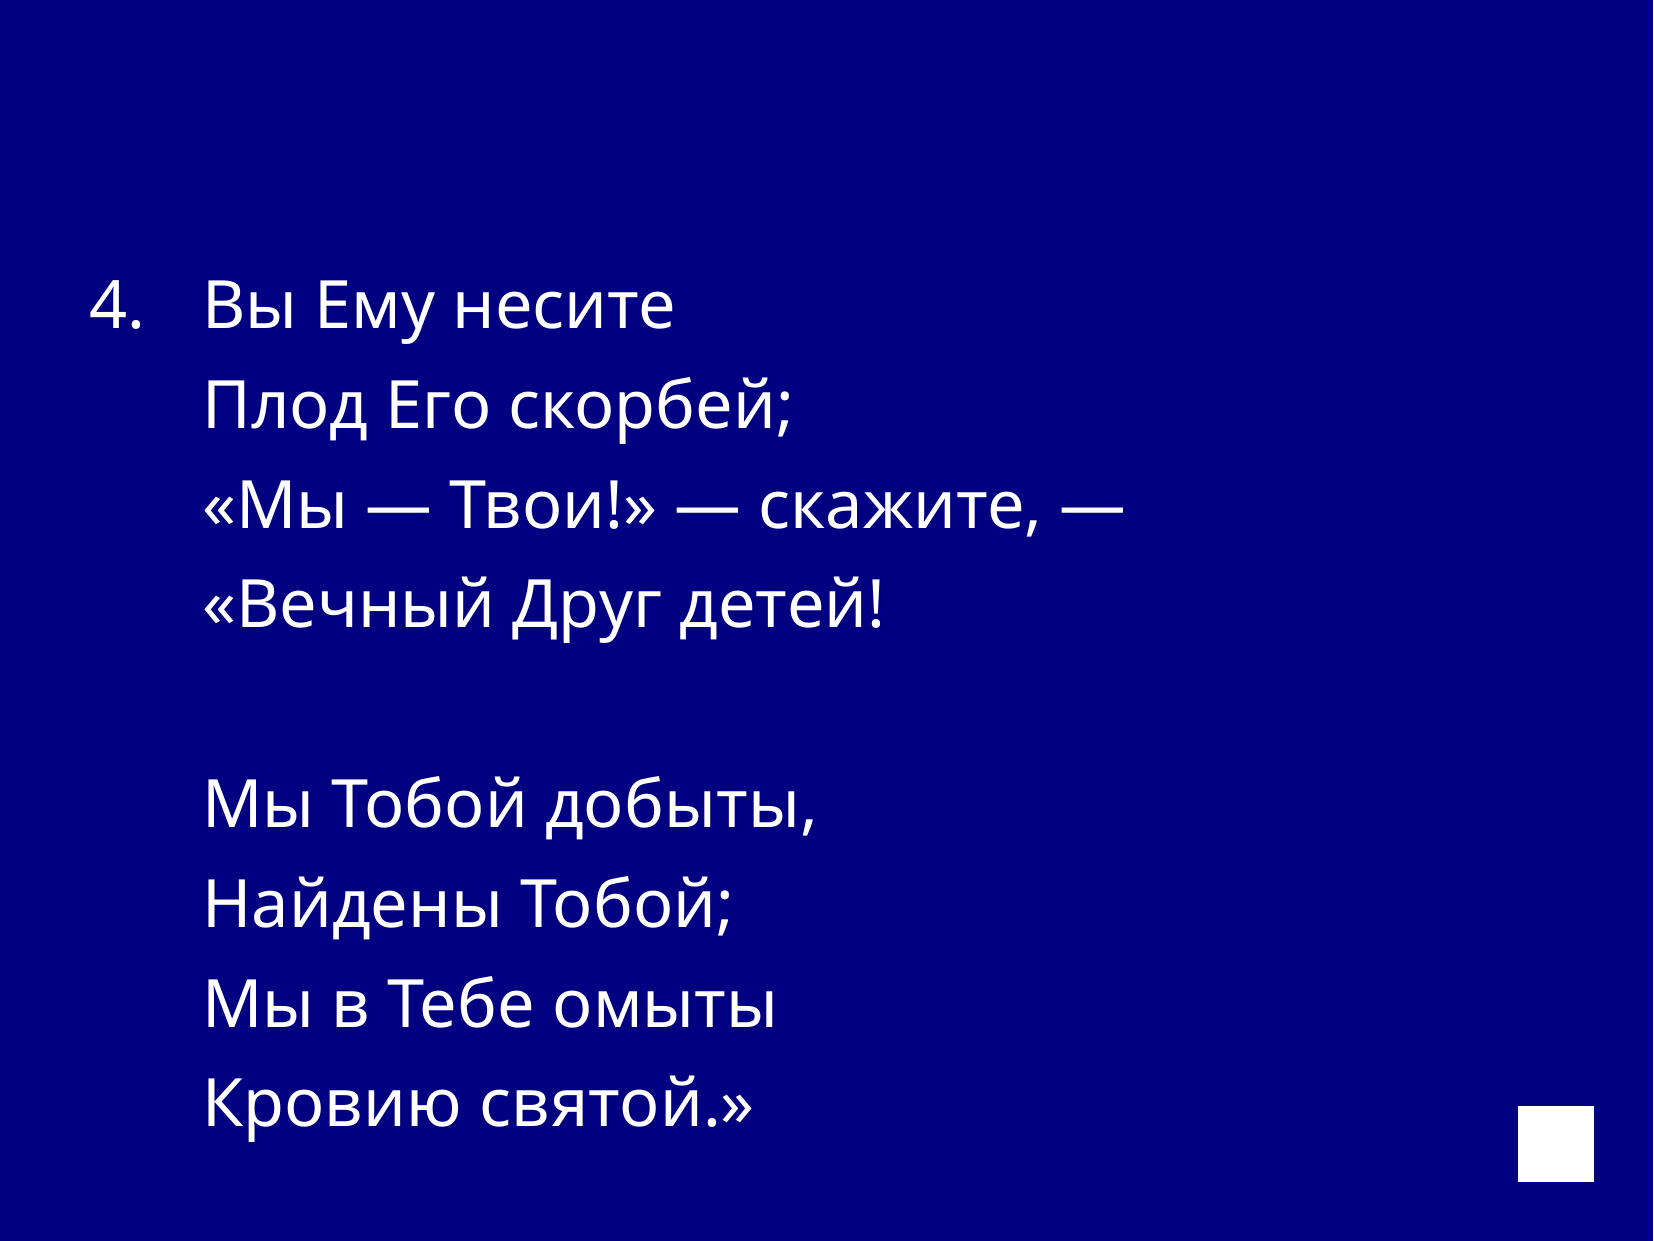

4.	Вы Ему несите
	Плод Его скорбей;
	«Мы — Твои!» — скажите, —
	«Вечный Друг детей!
	Мы Тобой добыты,
	Найдены Тобой;
	Мы в Тебе омыты
	Кровию святой.»